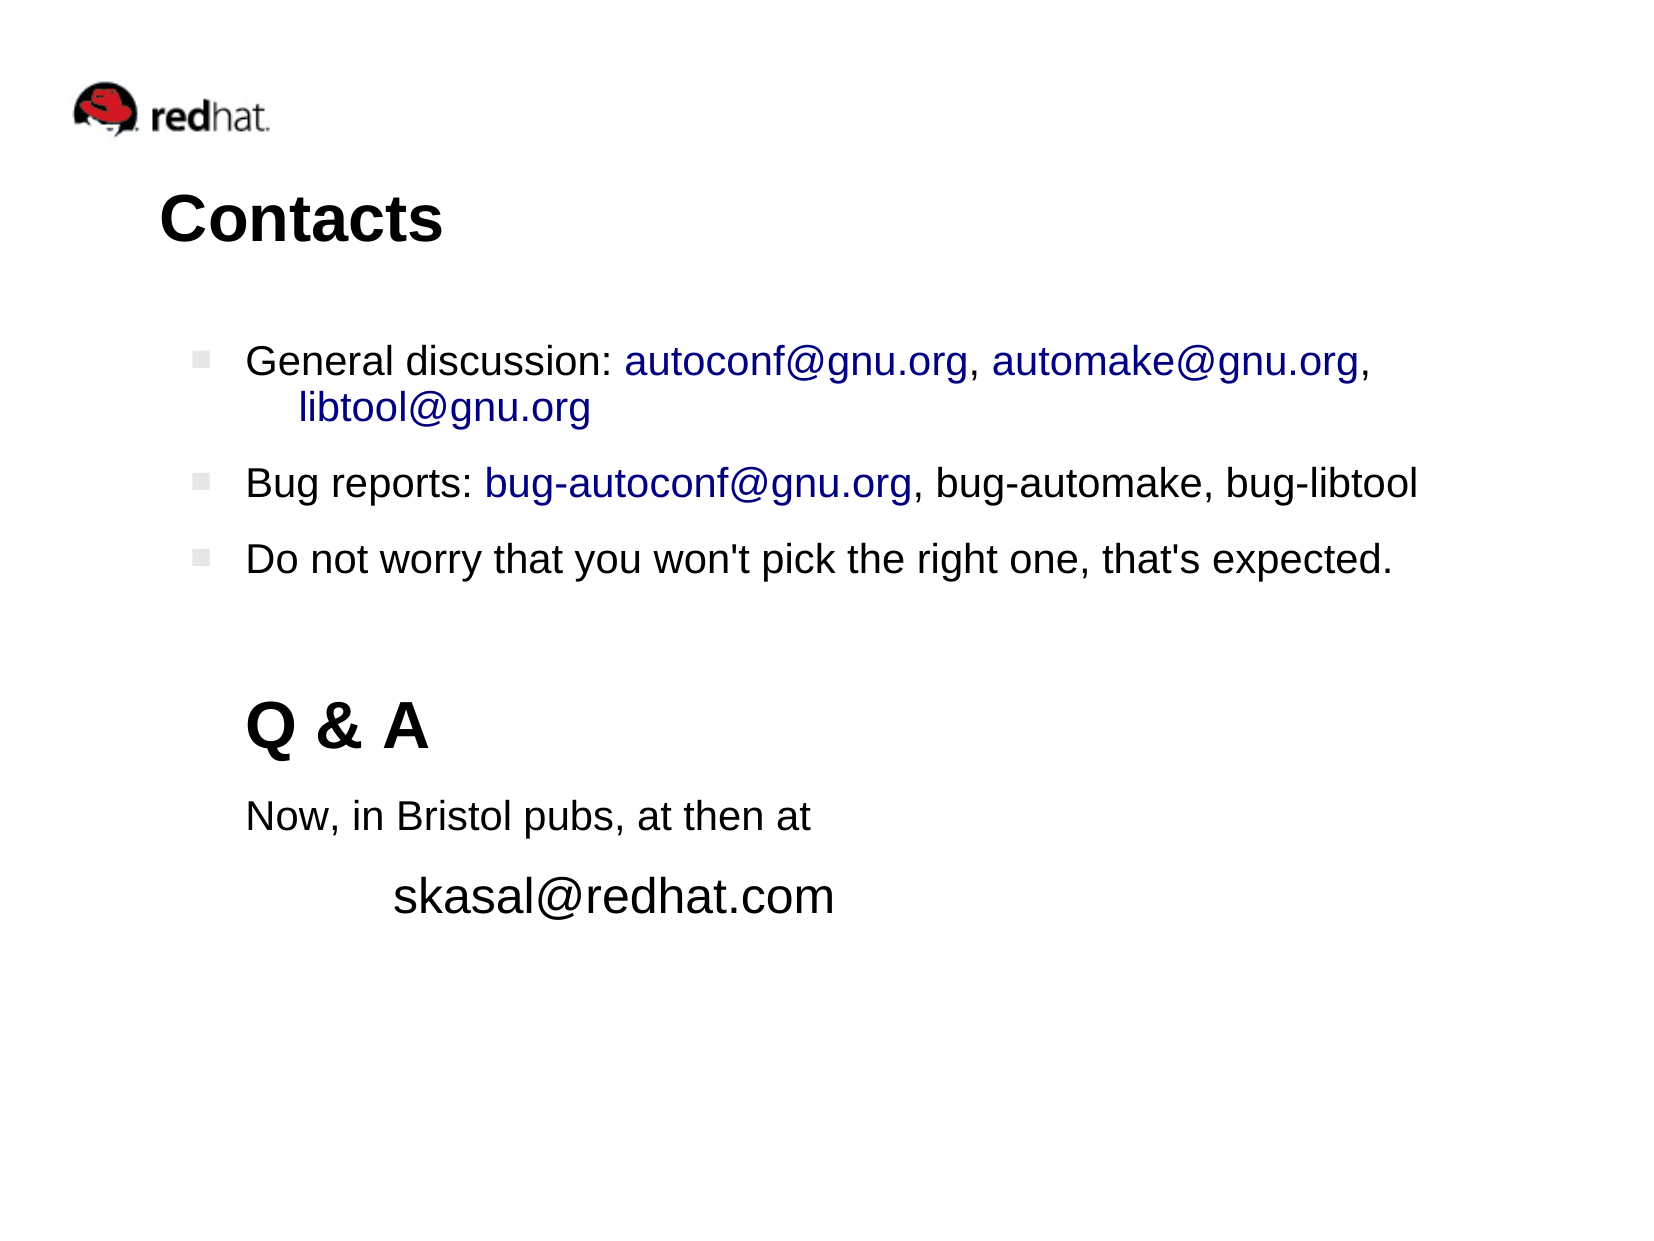

# Contacts
General discussion: autoconf@gnu.org, automake@gnu.org, libtool@gnu.org
Bug reports: bug-autoconf@gnu.org, bug-automake, bug-libtool
Do not worry that you won't pick the right one, that's expected.
Q & A
Now, in Bristol pubs, at then at
skasal@redhat.com